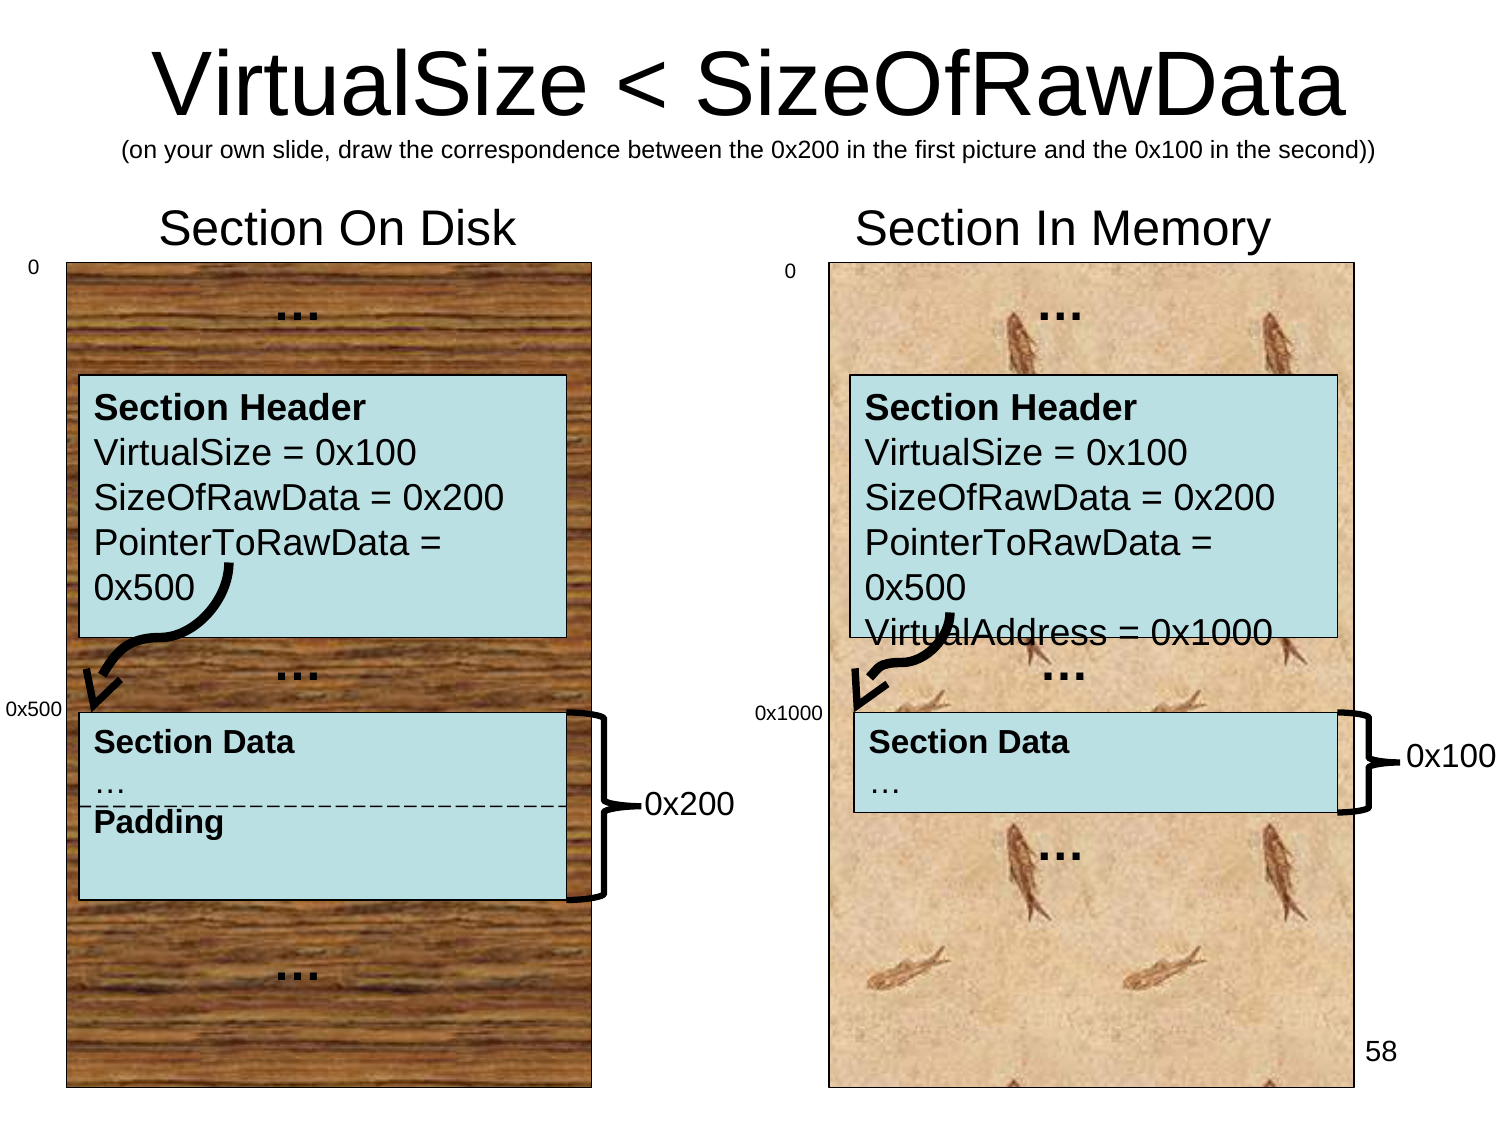

# VirtualSize < SizeOfRawData (on your own slide, draw the correspondence between the 0x200 in the first picture and the 0x100 in the second))
Section On Disk
Section In Memory
0
0
	 …
	 …
	 …
	 …
 …
	 …
Section Header
VirtualSize = 0x100
SizeOfRawData = 0x200
PointerToRawData = 0x500
Section Header
VirtualSize = 0x100
SizeOfRawData = 0x200
PointerToRawData = 0x500
VirtualAddress = 0x1000
0x500
0x1000
Section Data
…
Padding
Section Data
…
0x100
0x200